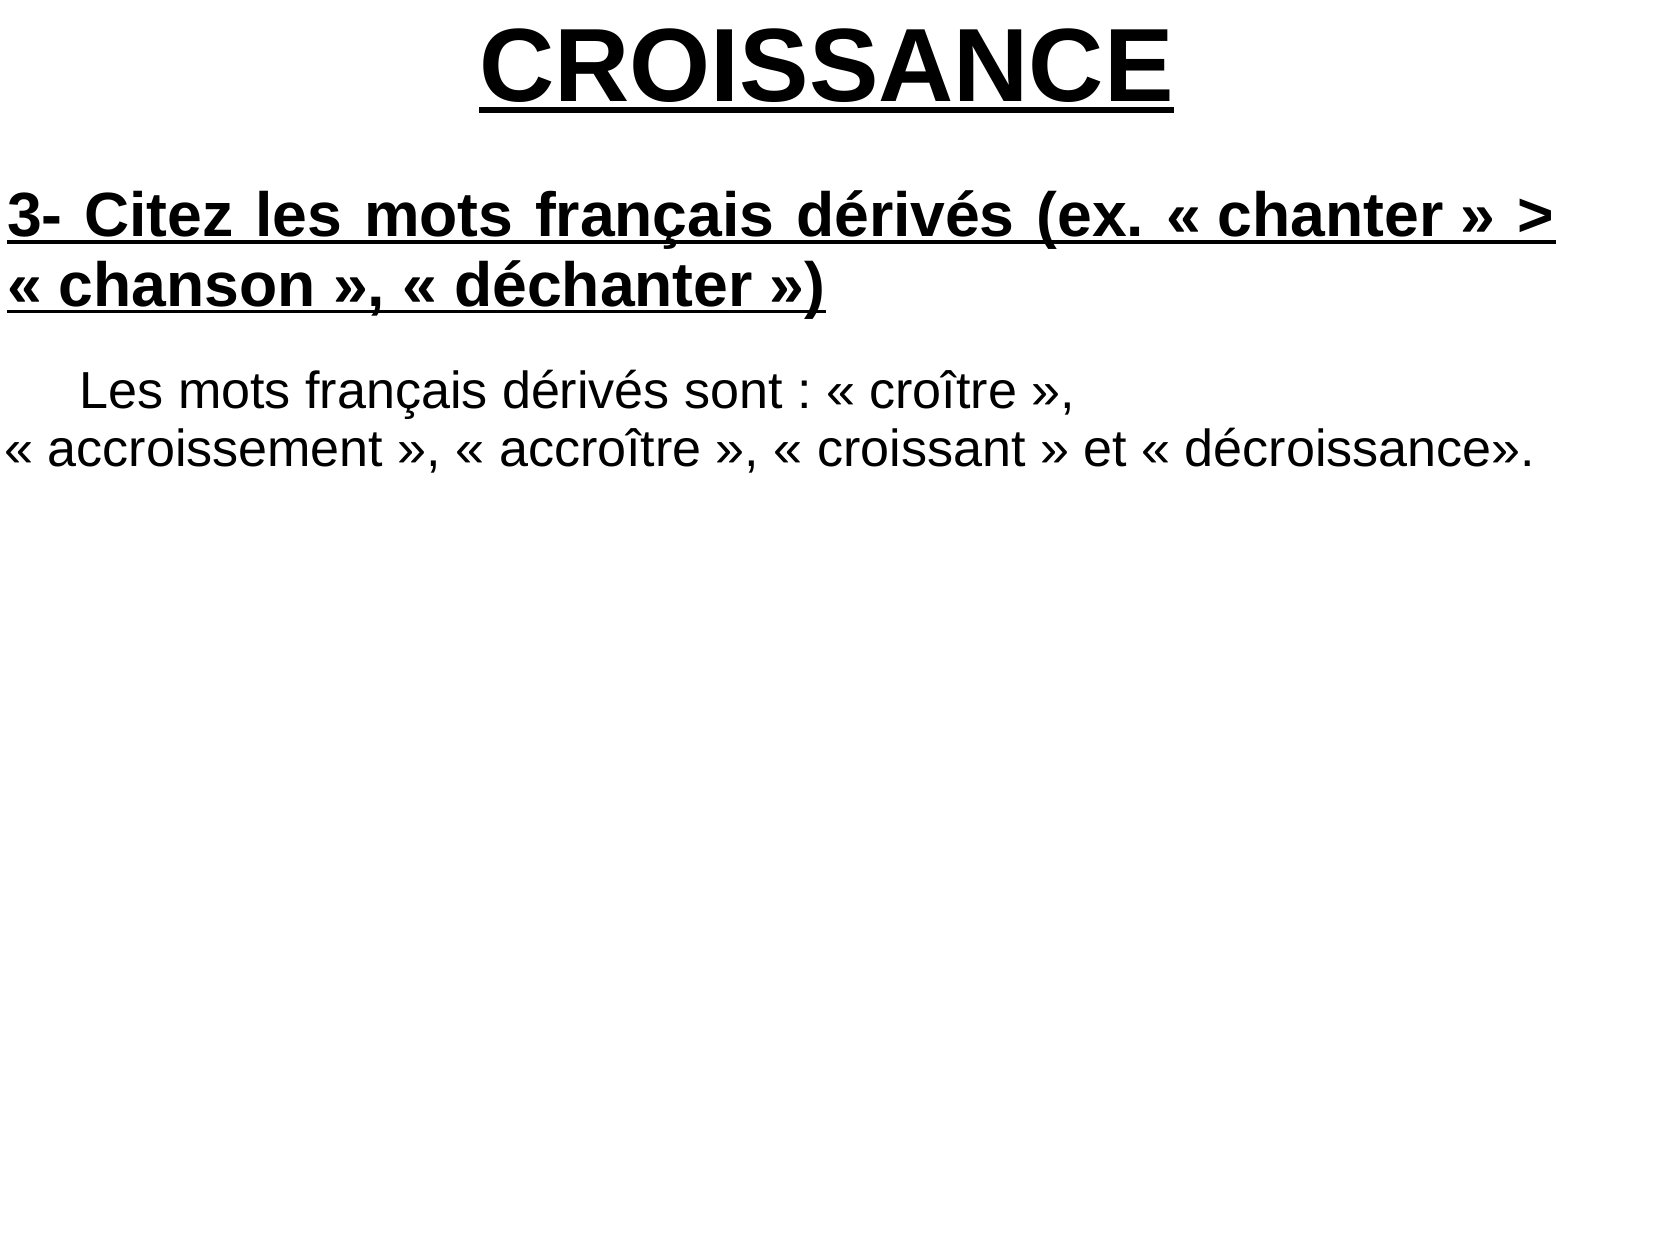

CROISSANCE
3- Citez les mots français dérivés (ex. « chanter » > « chanson », « déchanter »)
		Les mots français dérivés sont : « croître », 			 			 « accroissement », « accroître », « croissant » et « décroissance».